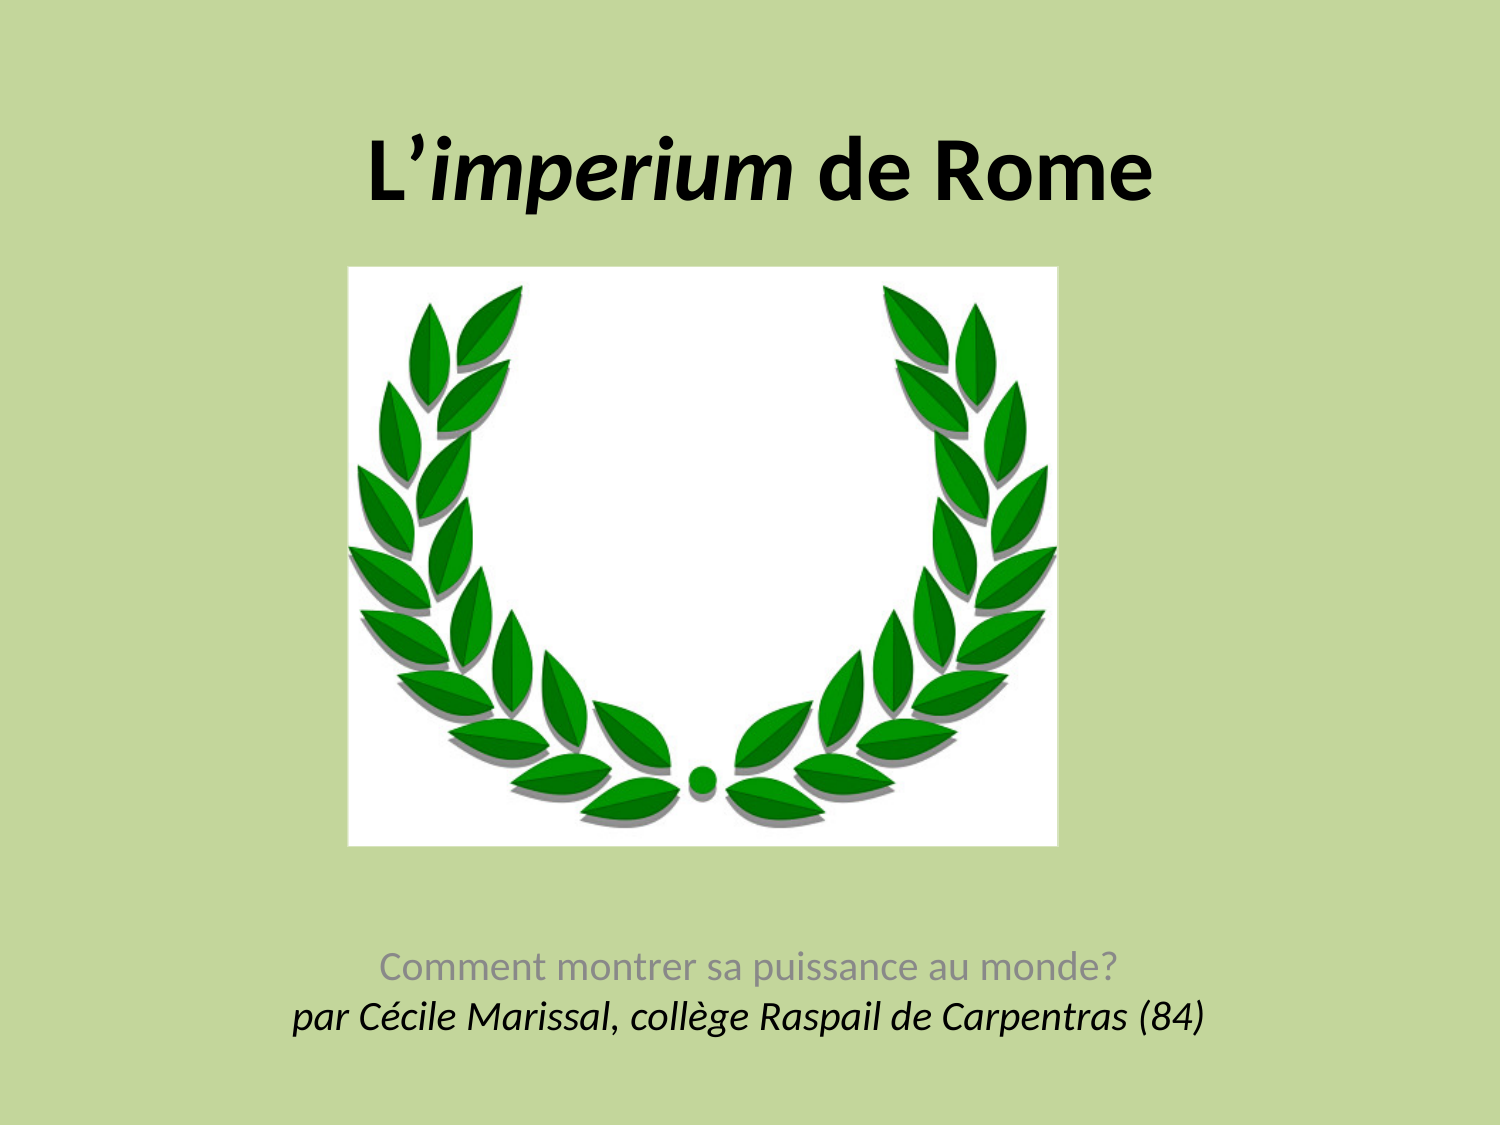

# L’imperium de Rome
Comment montrer sa puissance au monde?
par Cécile Marissal, collège Raspail de Carpentras (84)